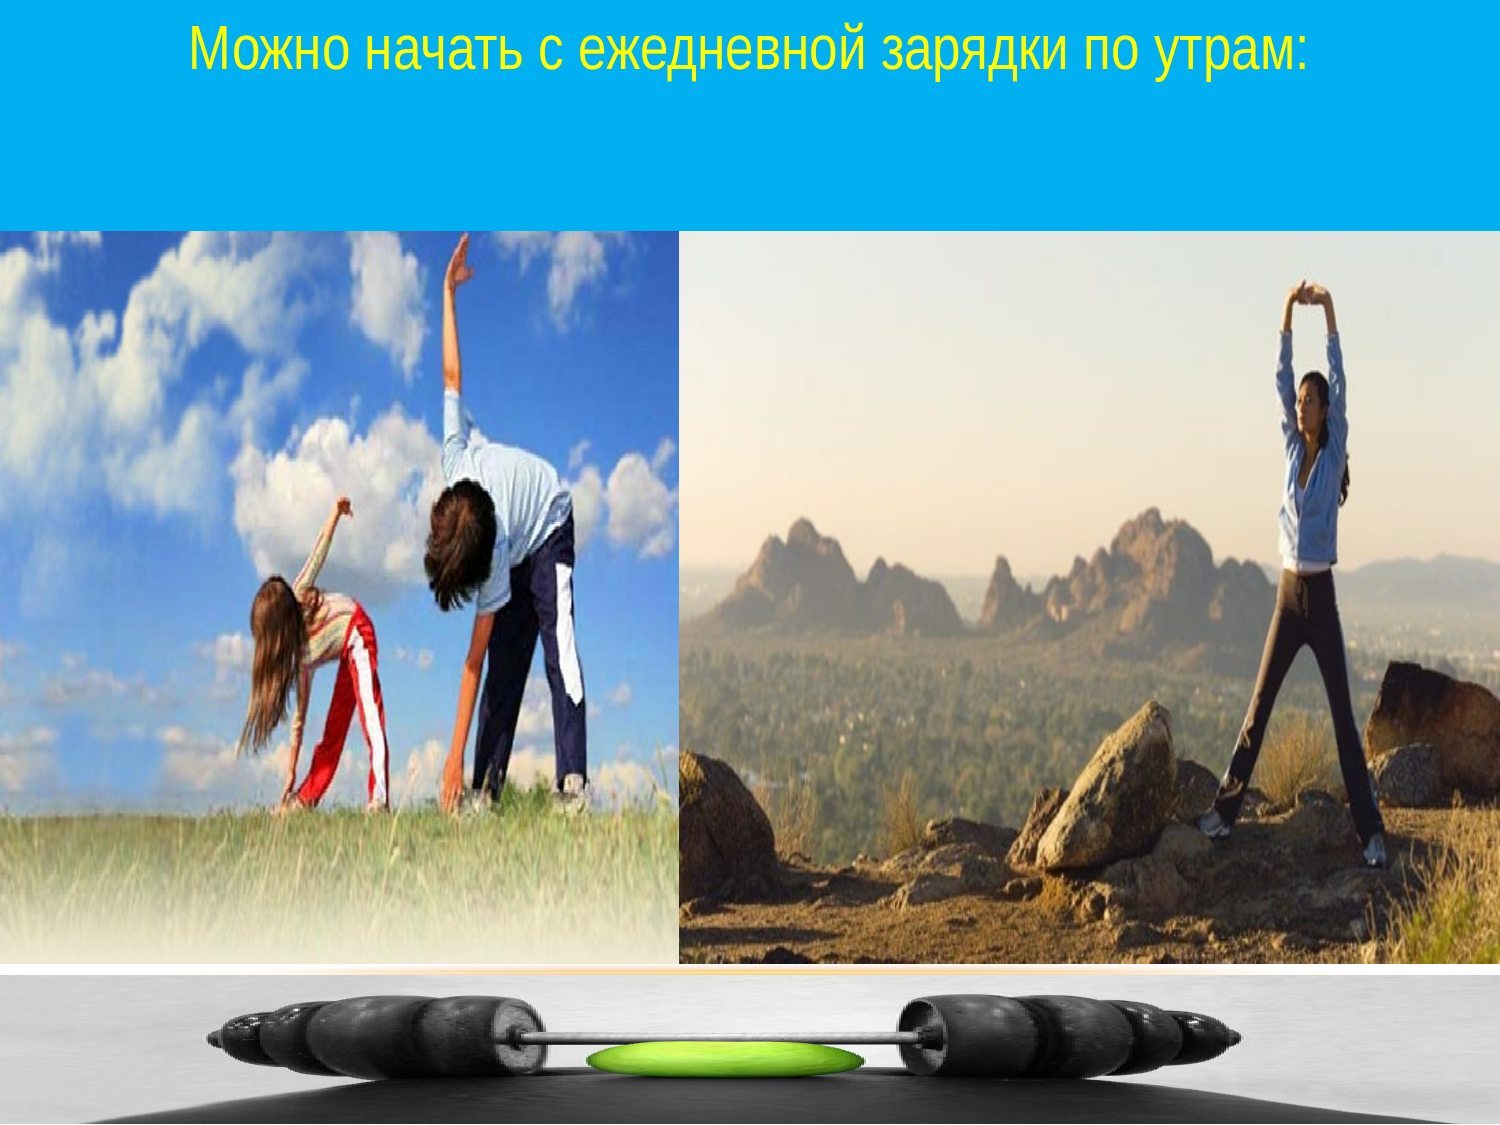

# Можно начать с ежедневной зарядки по утрам: